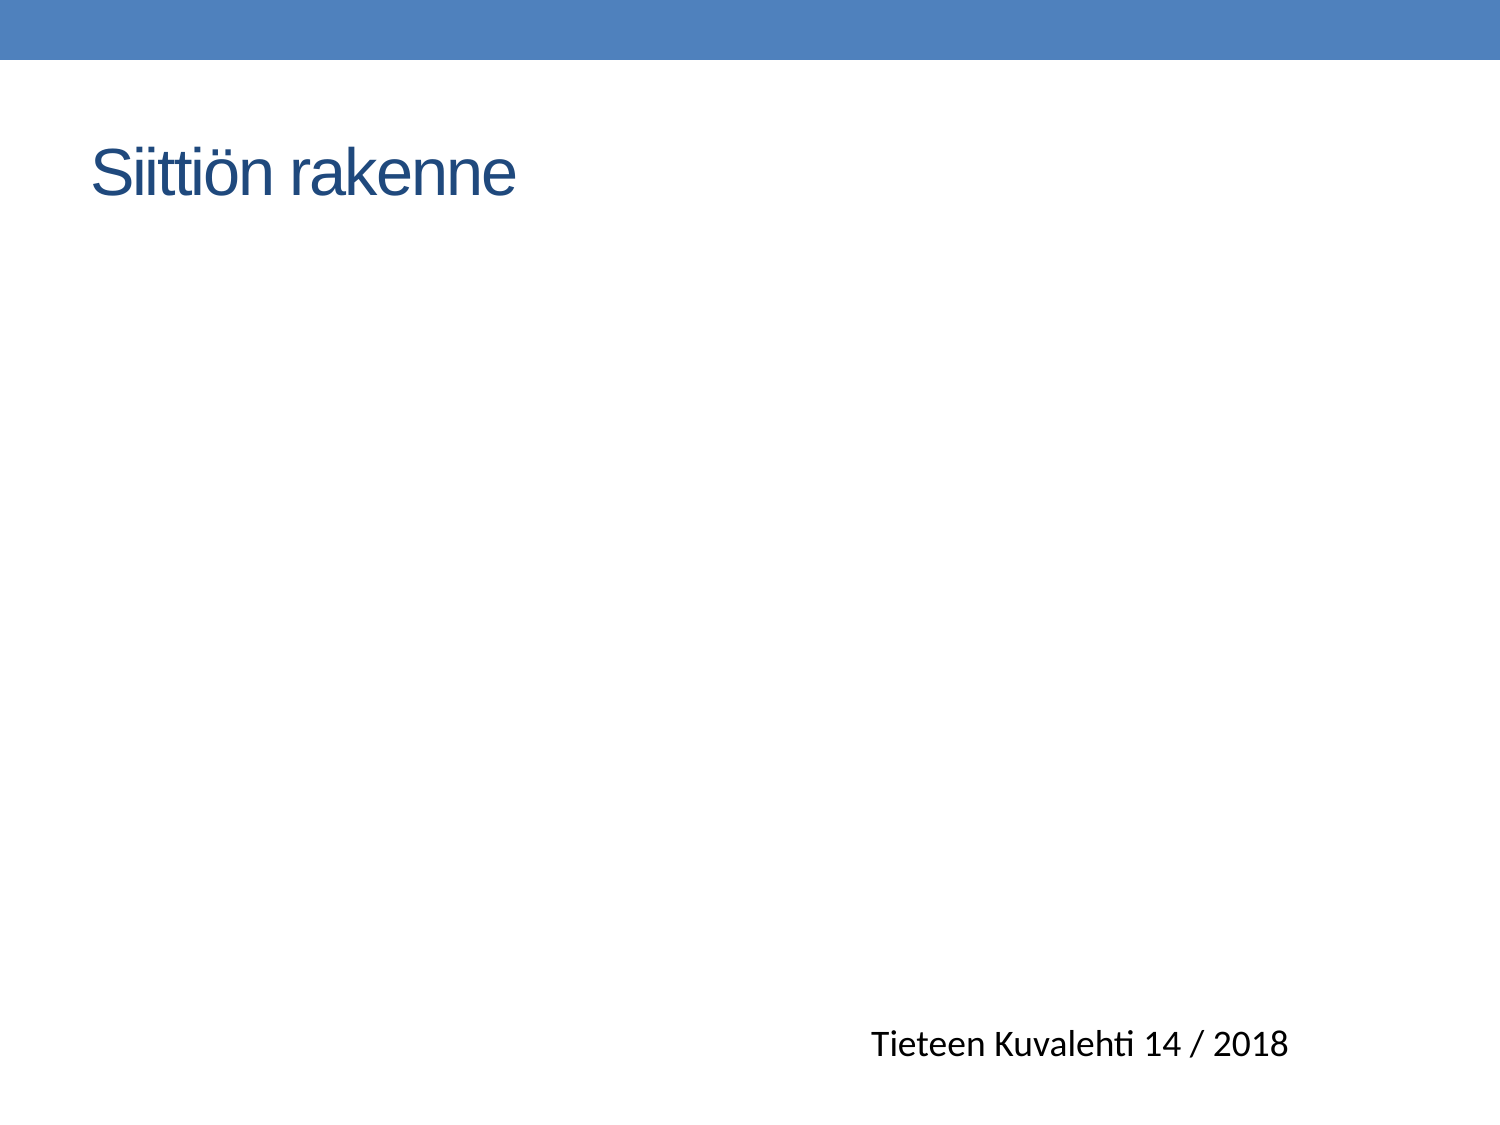

# Siittiön rakenne
Tieteen Kuvalehti 14 / 2018